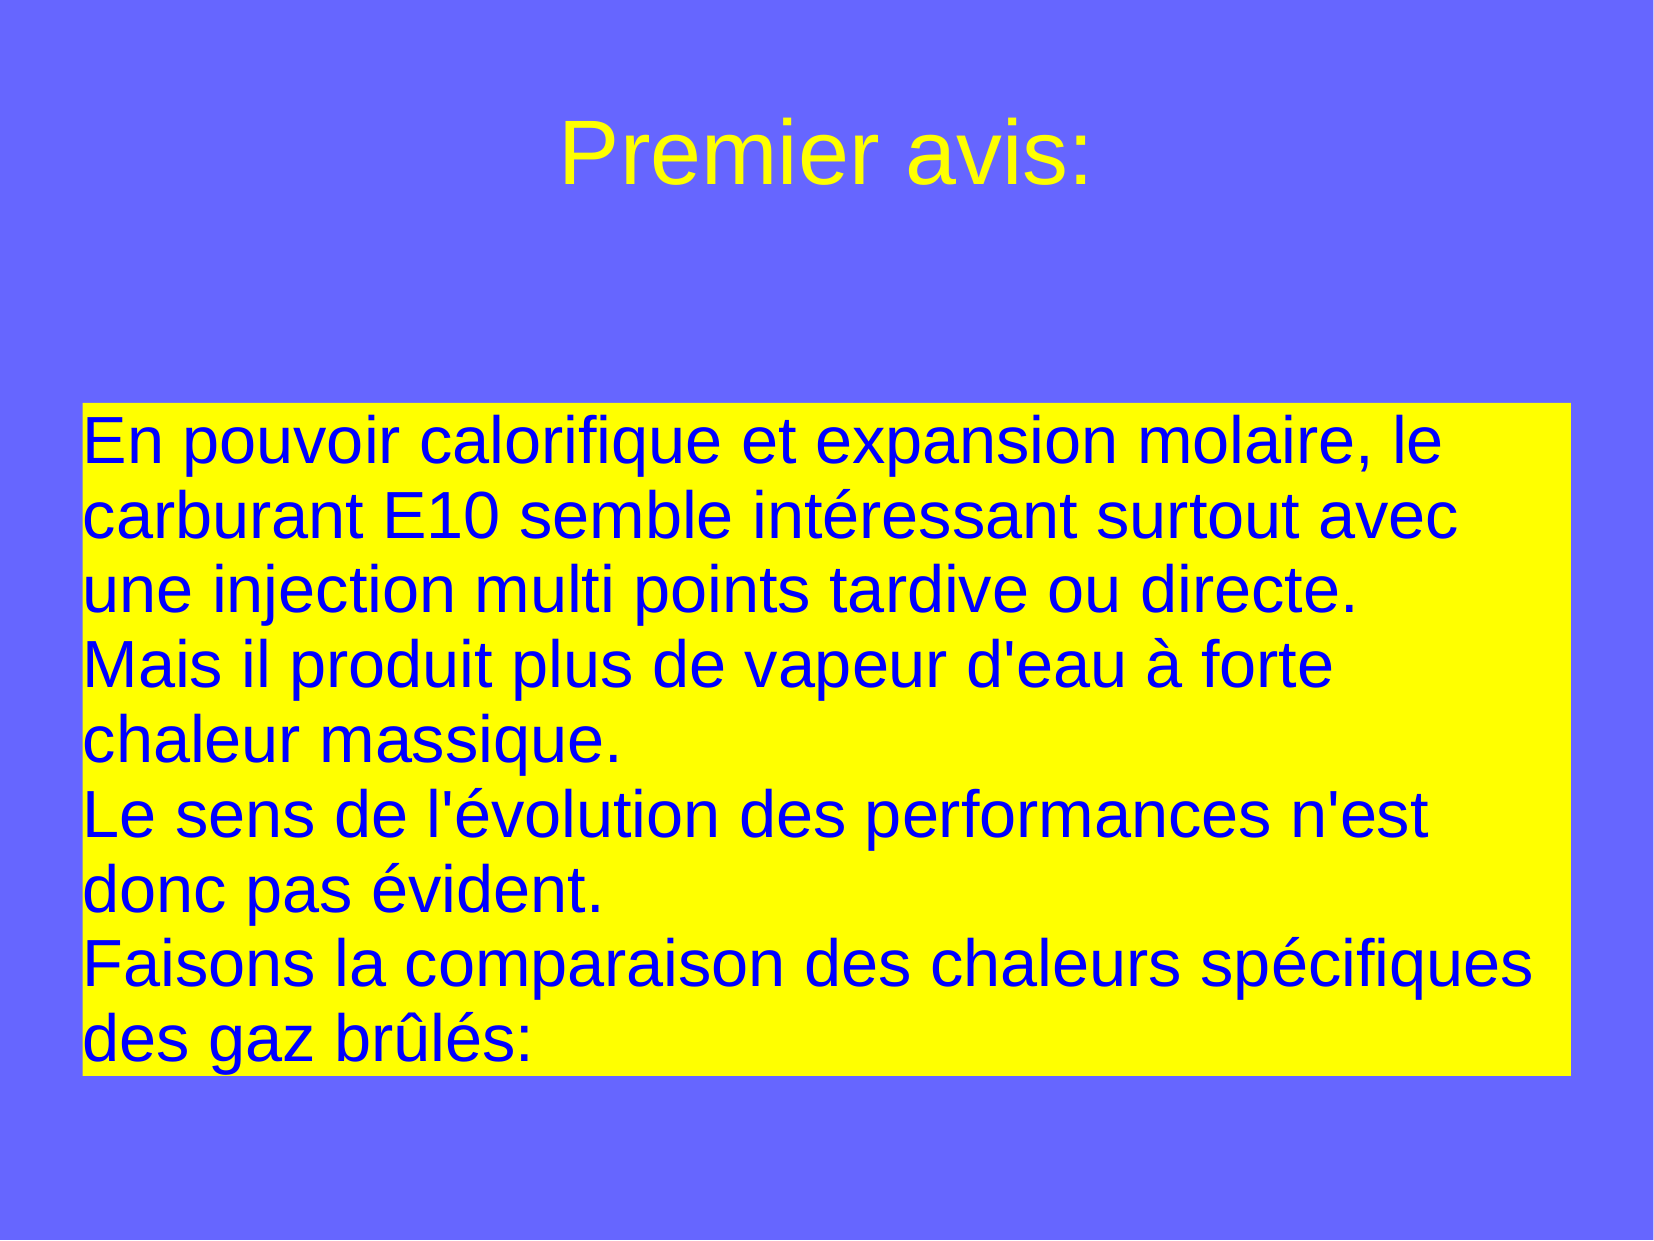

# Premier avis:
En pouvoir calorifique et expansion molaire, le carburant E10 semble intéressant surtout avec une injection multi points tardive ou directe.
Mais il produit plus de vapeur d'eau à forte chaleur massique.
Le sens de l'évolution des performances n'est donc pas évident.
Faisons la comparaison des chaleurs spécifiques des gaz brûlés: